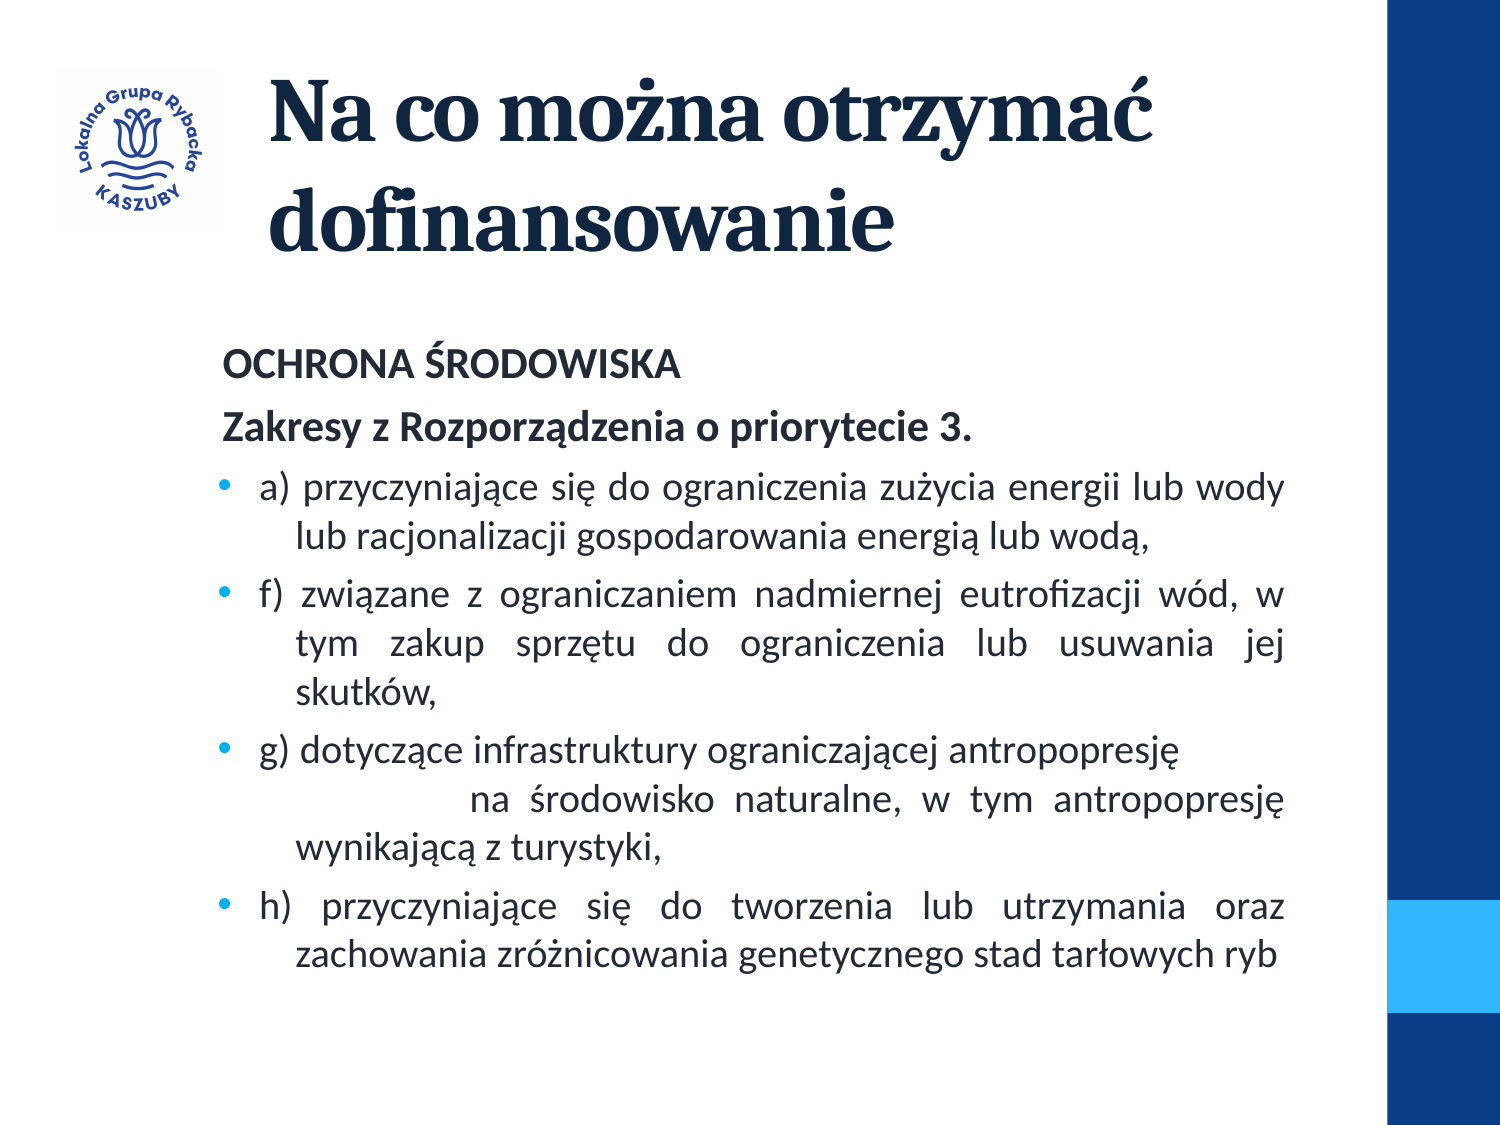

# Na co można otrzymać dofinansowanie
OCHRONA ŚRODOWISKA
Zakresy z Rozporządzenia o priorytecie 3.
a) przyczyniające się do ograniczenia zużycia energii lub wody lub racjonalizacji gospodarowania energią lub wodą,
f) związane z ograniczaniem nadmiernej eutrofizacji wód, w tym zakup sprzętu do ograniczenia lub usuwania jej skutków,
g) dotyczące infrastruktury ograniczającej antropopresję na środowisko naturalne, w tym antropopresję wynikającą z turystyki,
h) przyczyniające się do tworzenia lub utrzymania oraz zachowania zróżnicowania genetycznego stad tarłowych ryb